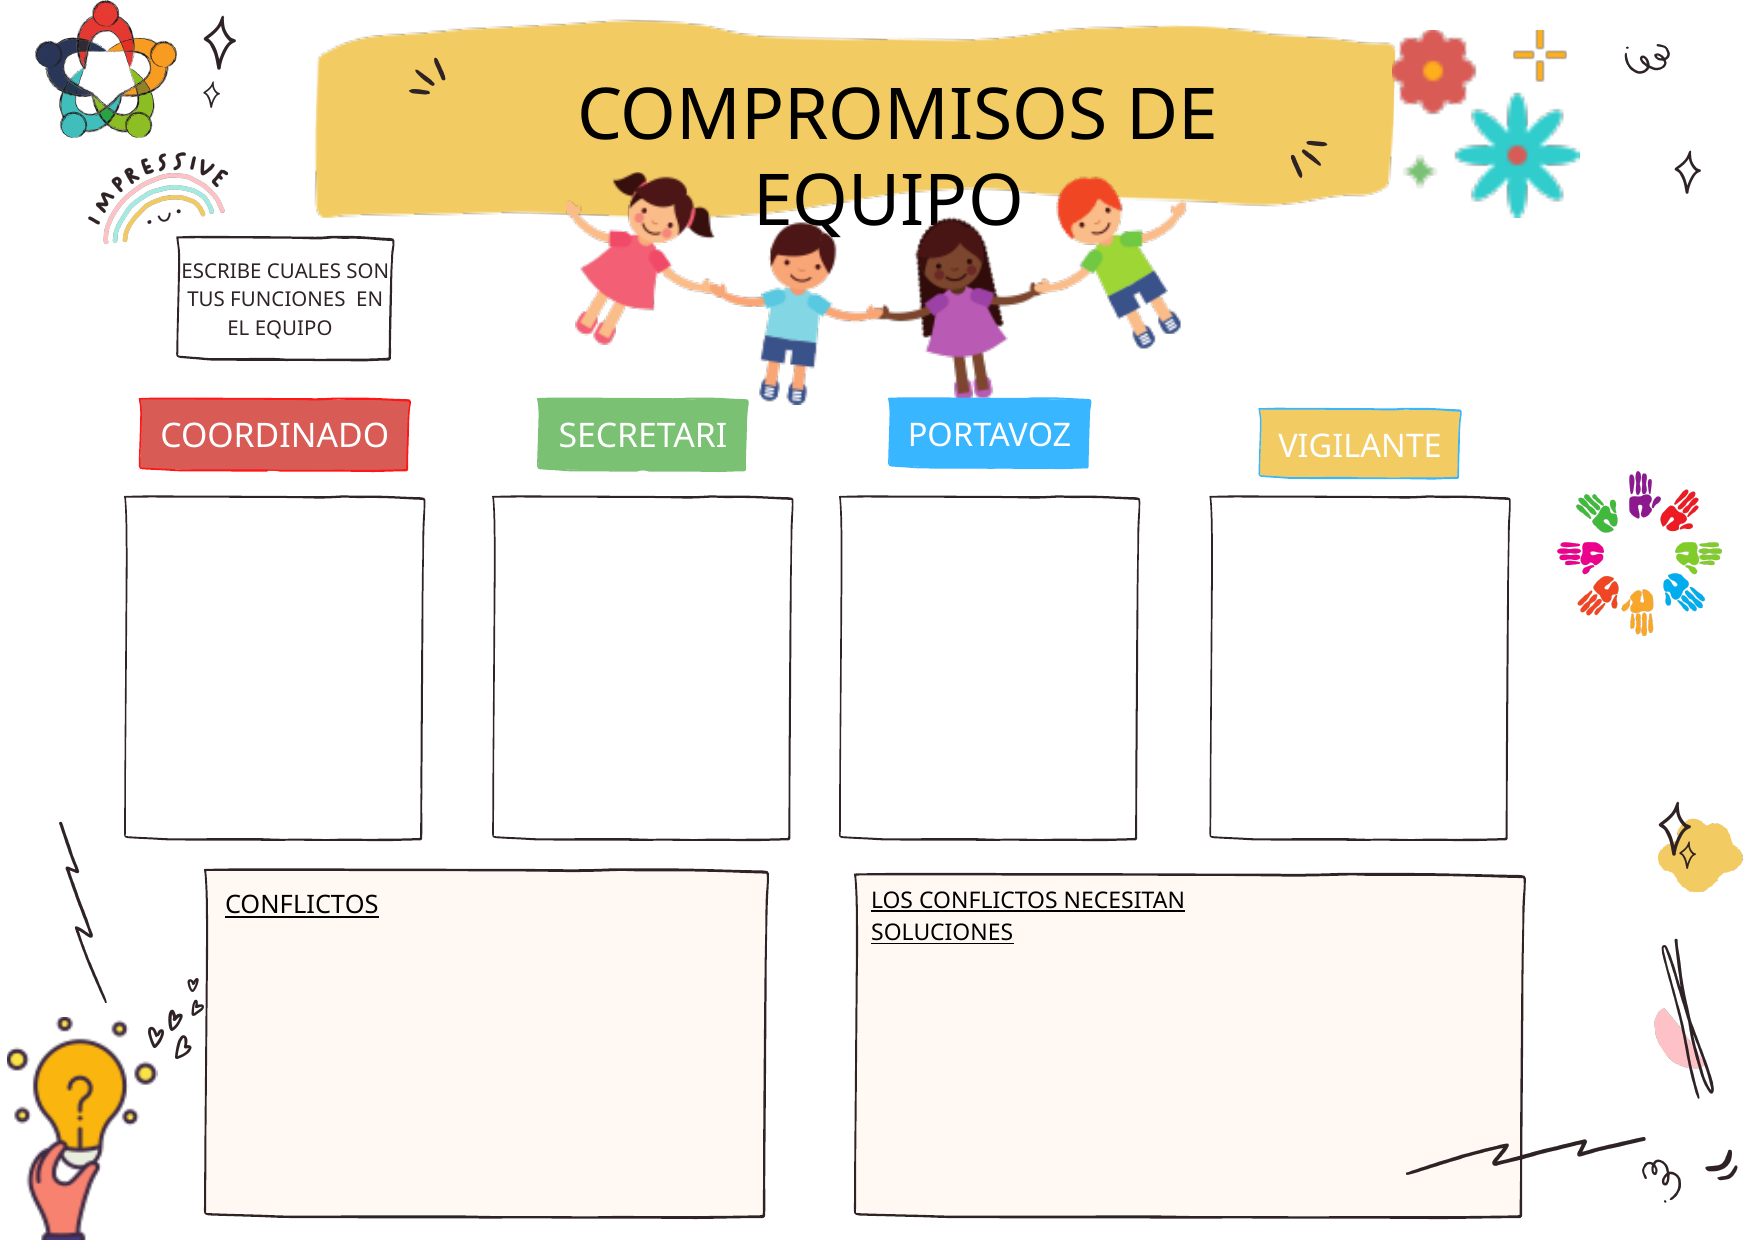

COMPROMISOS DE EQUIPO
ESCRIBE CUALES SON TUS FUNCIONES EN EL EQUIPO
PORTAVOZ
COORDINADOR
SECRETARIO
VIGILANTE
LOS CONFLICTOS NECESITAN SOLUCIONES
CONFLICTOS